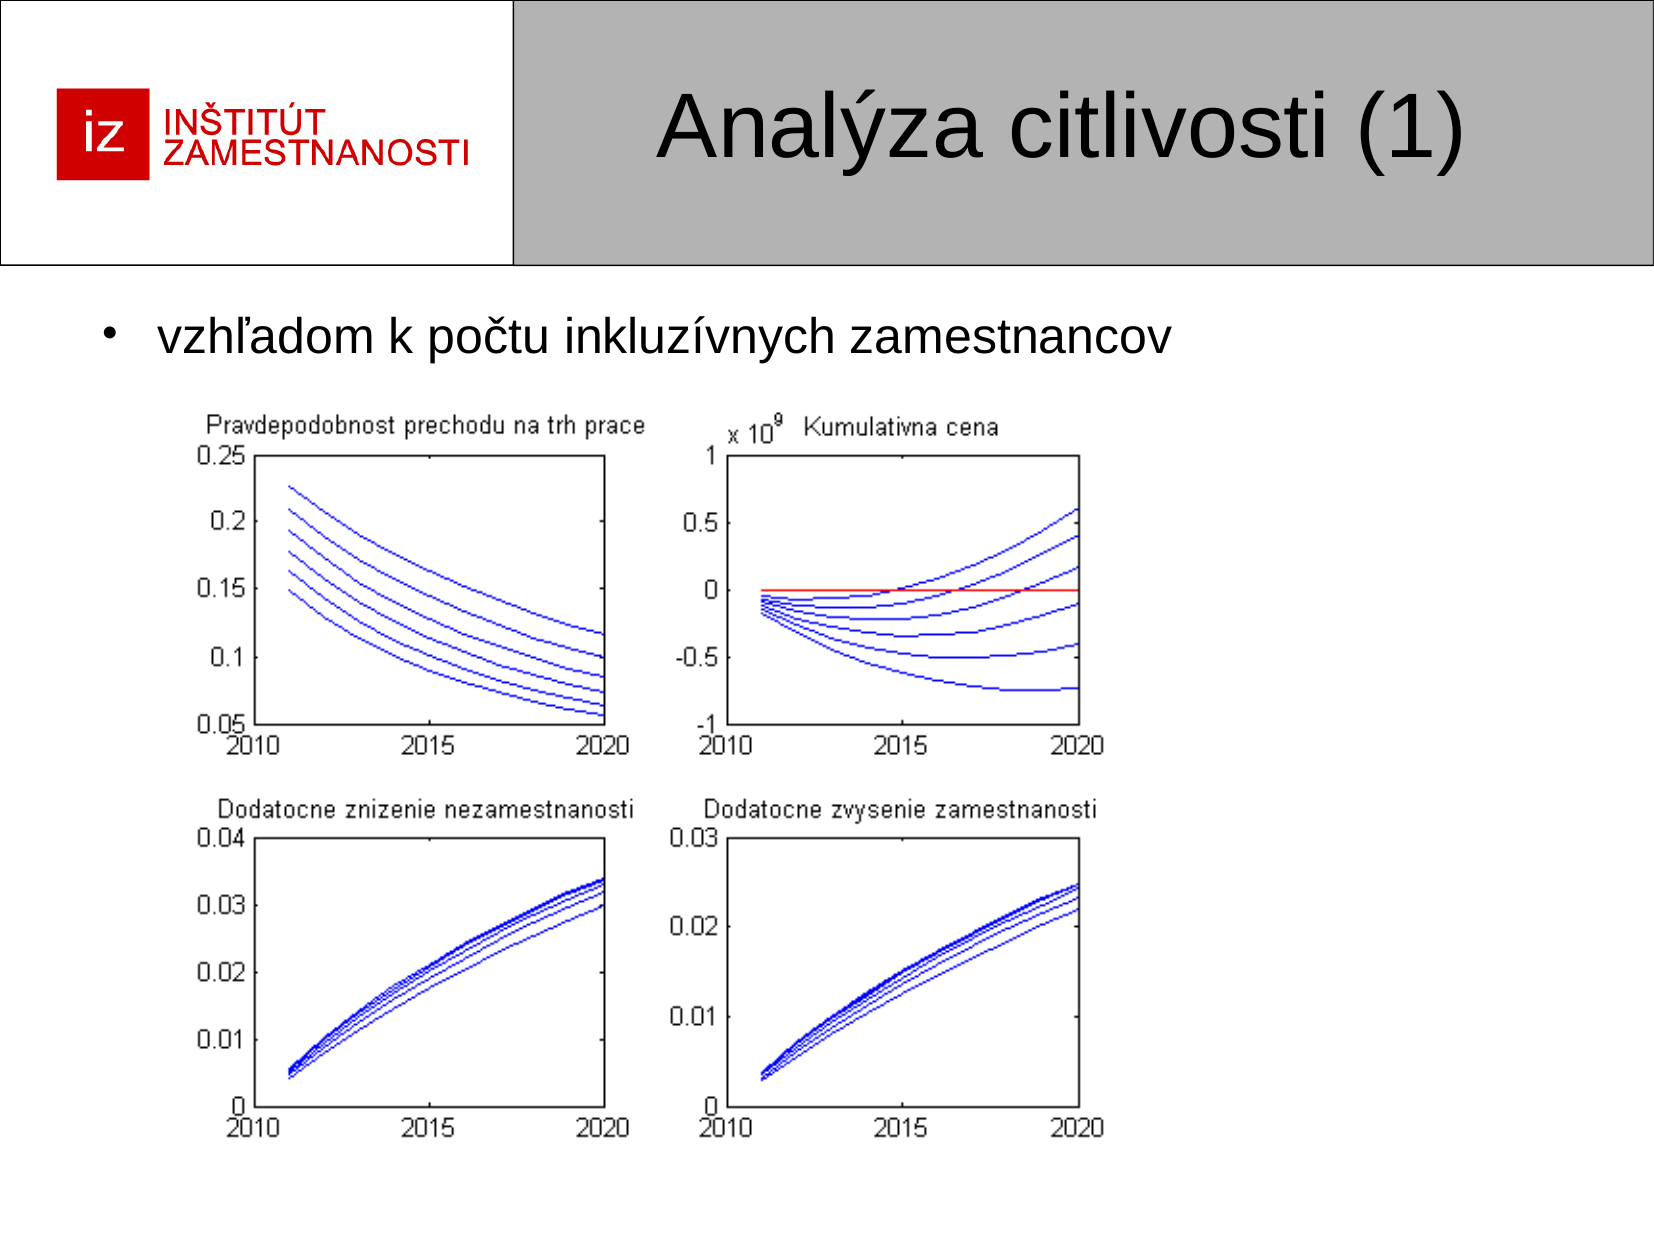

# Analýza citlivosti (1)
vzhľadom k počtu inkluzívnych zamestnancov